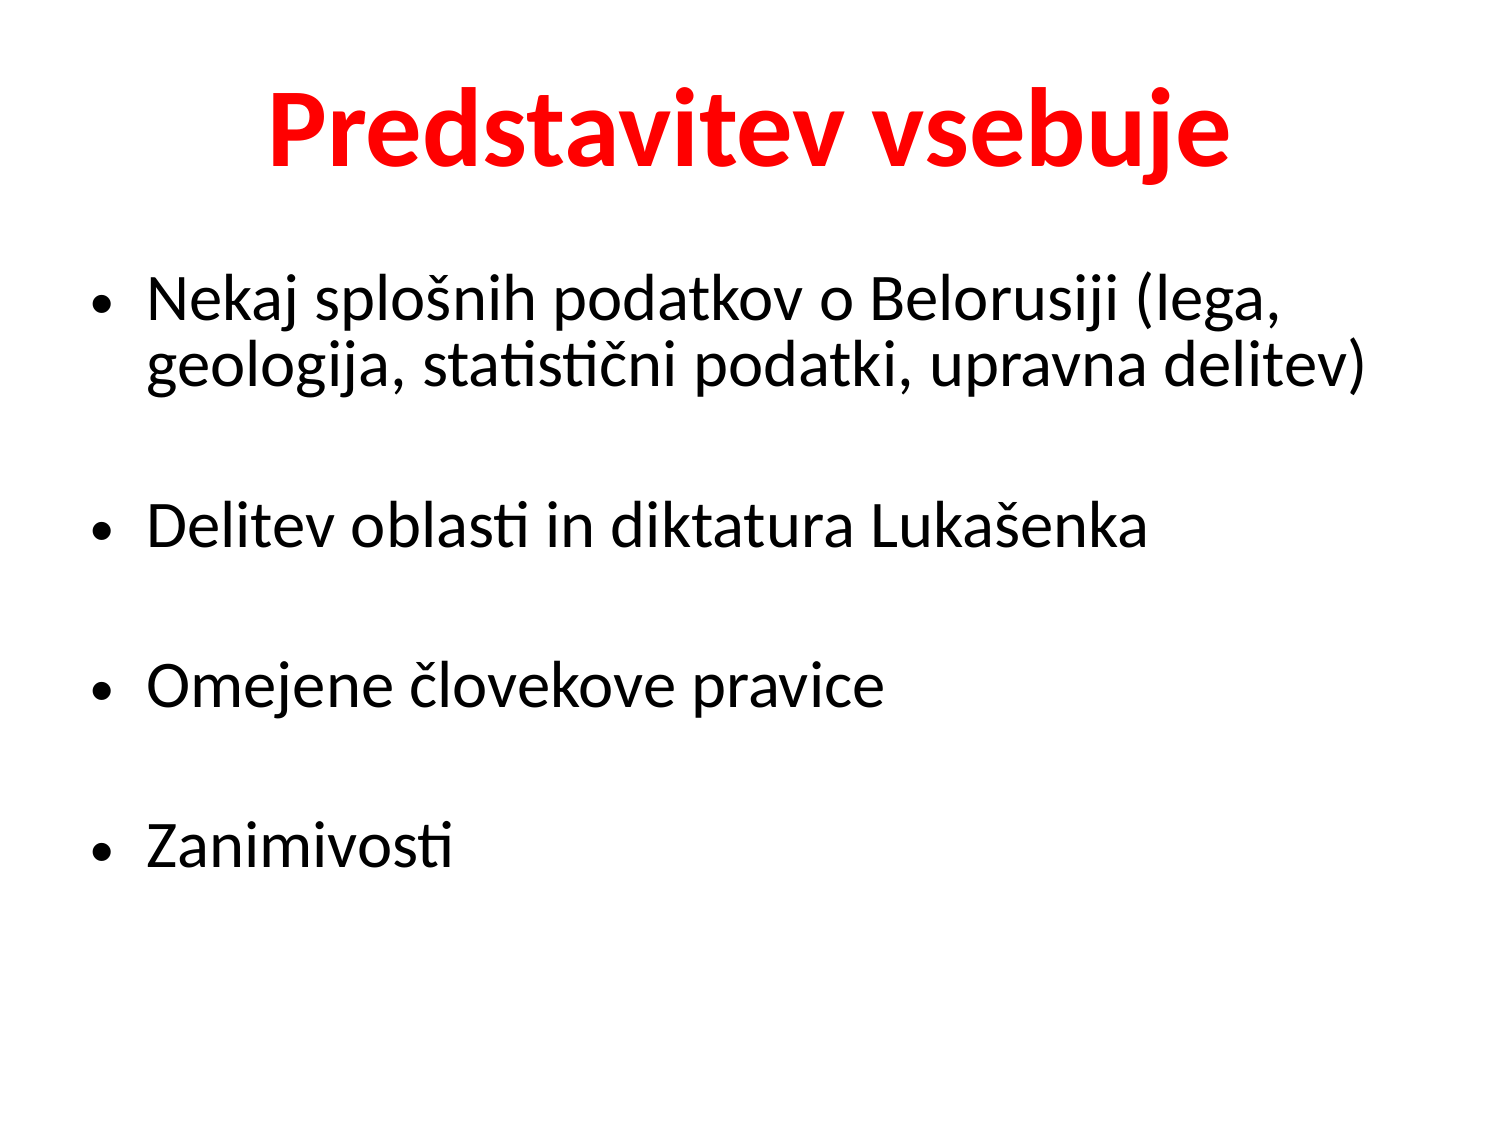

# Predstavitev vsebuje
Nekaj splošnih podatkov o Belorusiji (lega, geologija, statistični podatki, upravna delitev)
Delitev oblasti in diktatura Lukašenka
Omejene človekove pravice
Zanimivosti